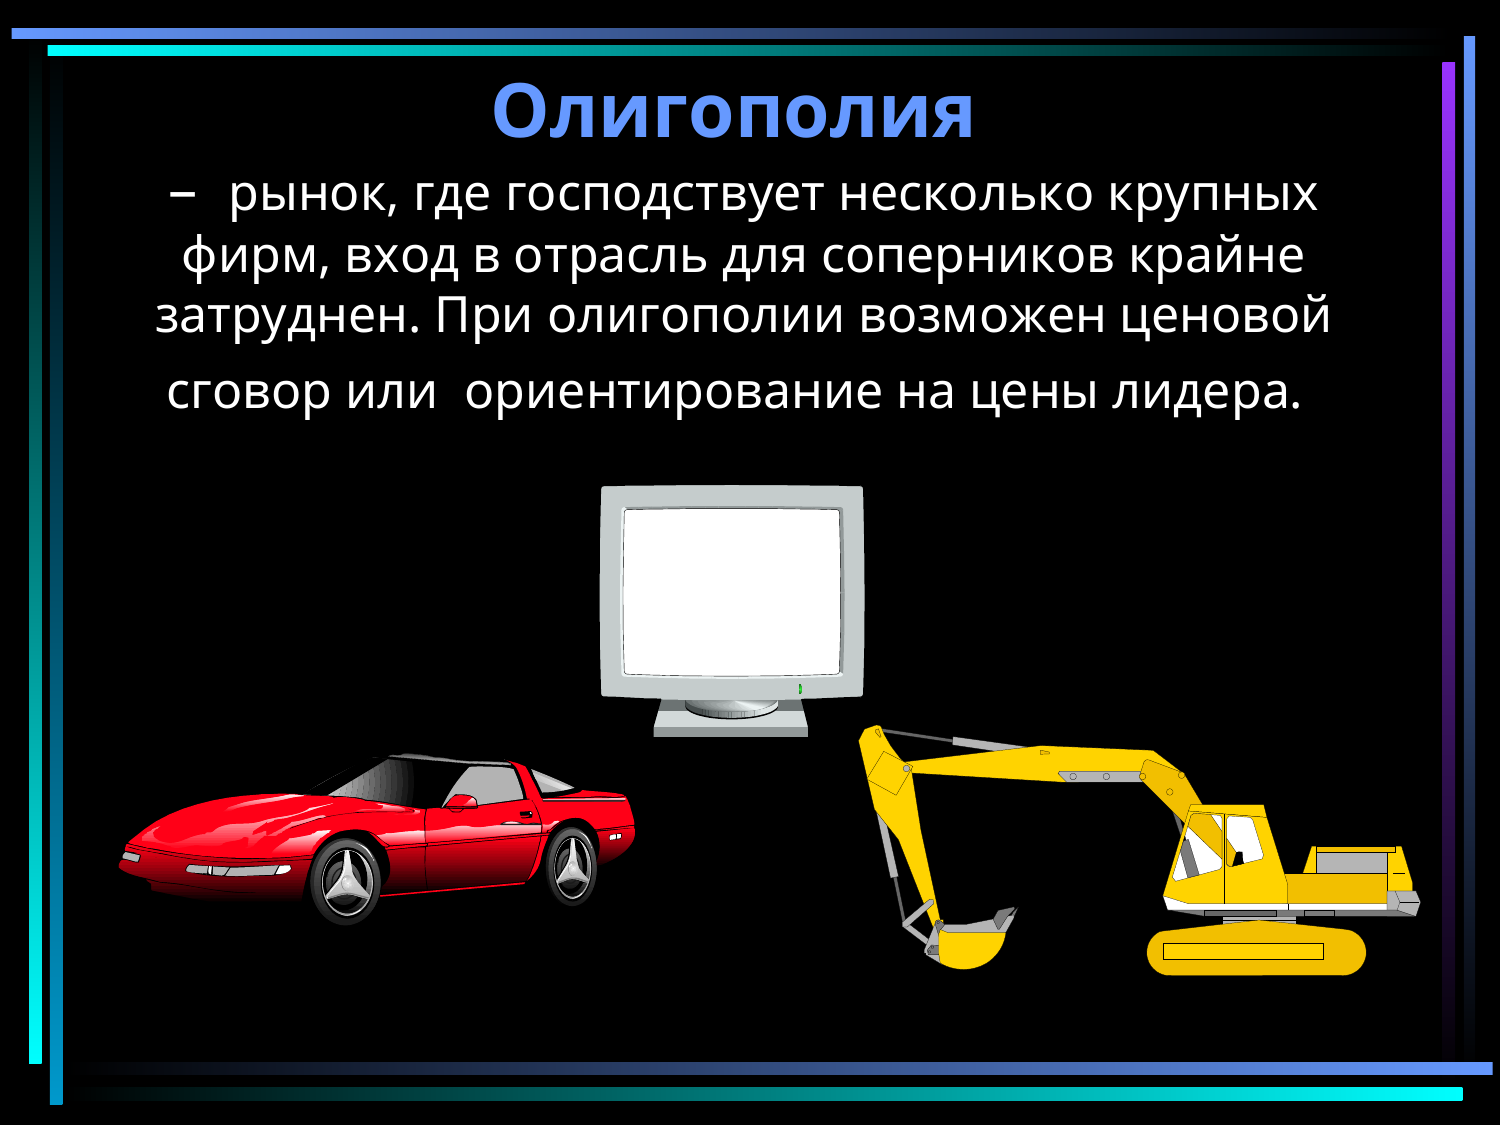

# Олигополия – рынок, где господствует несколько крупных фирм, вход в отрасль для соперников крайне затруднен. При олигополии возможен ценовой сговор или ориентирование на цены лидера.